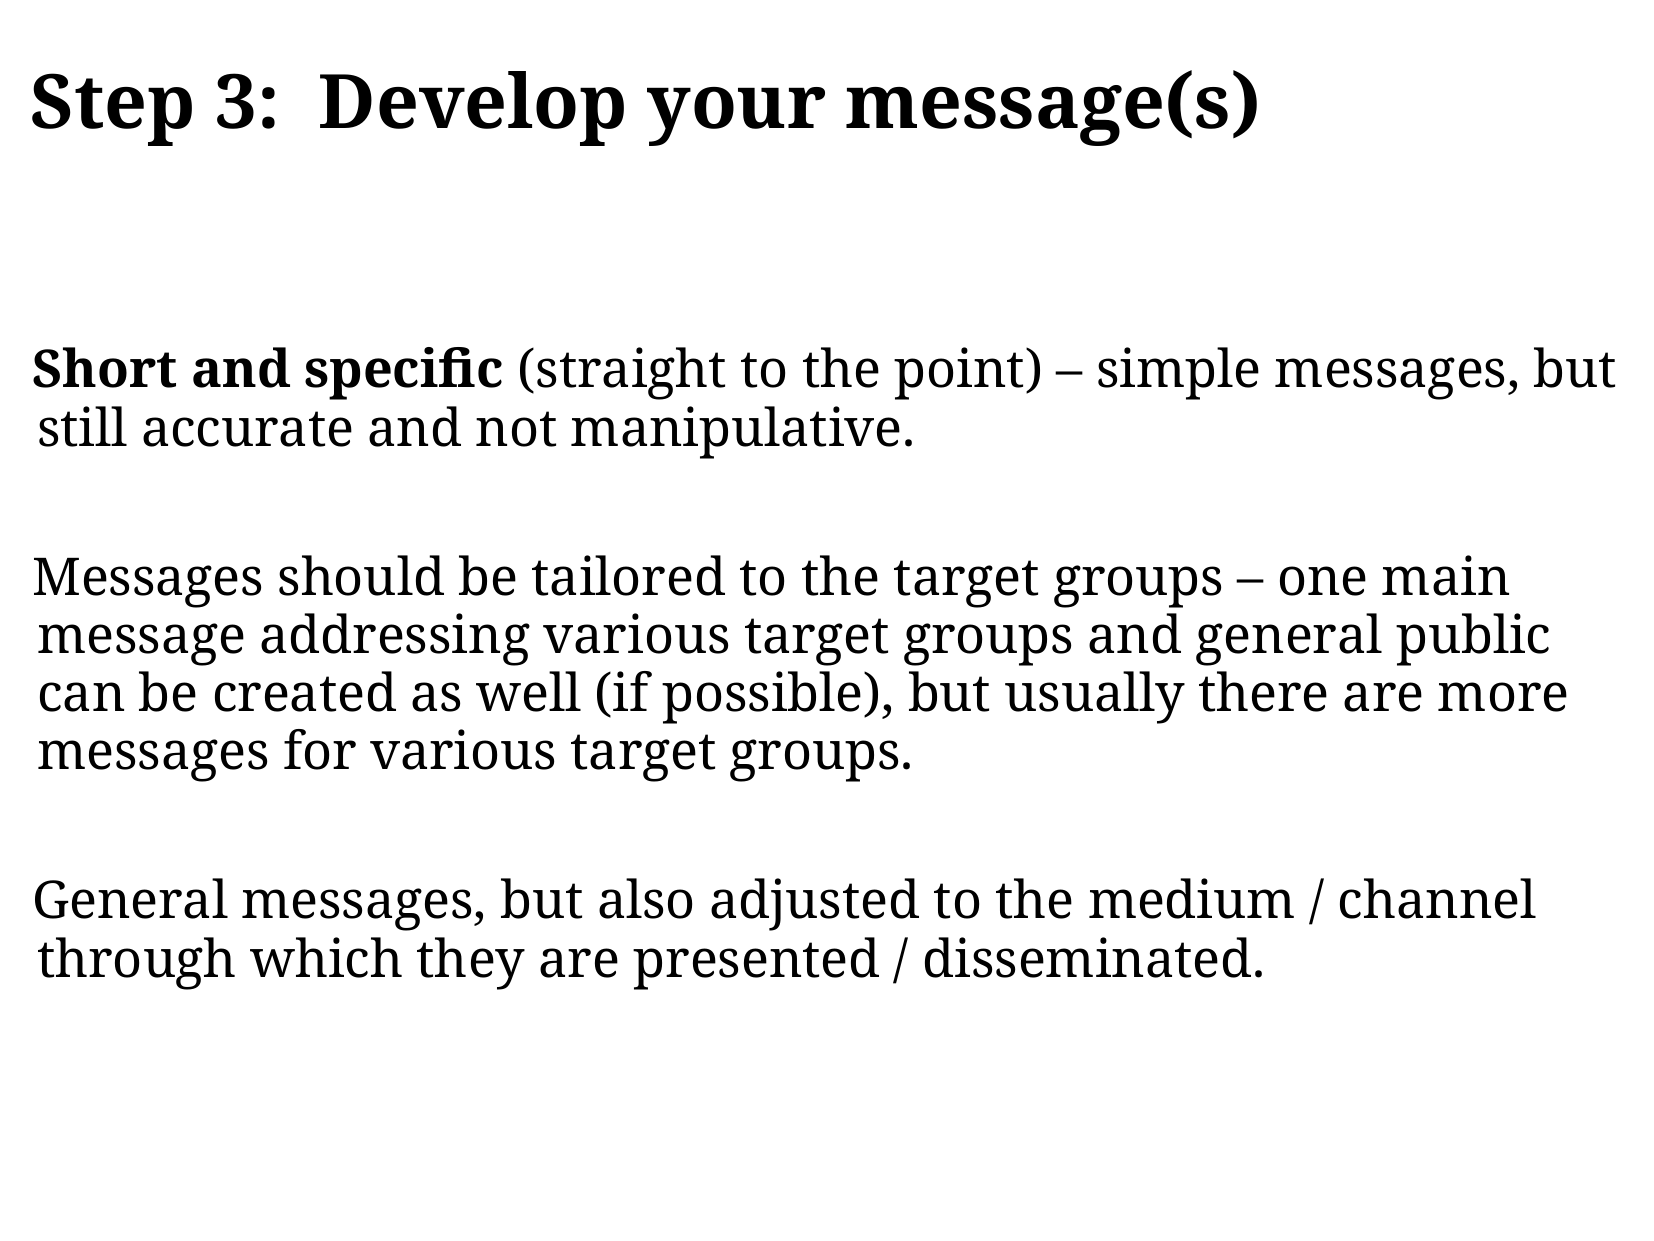

# Step 3: Develop your message(s)
Short and specific (straight to the point) – simple messages, but still accurate and not manipulative.
Messages should be tailored to the target groups – one main message addressing various target groups and general public can be created as well (if possible), but usually there are more messages for various target groups.
General messages, but also adjusted to the medium / channel through which they are presented / disseminated.